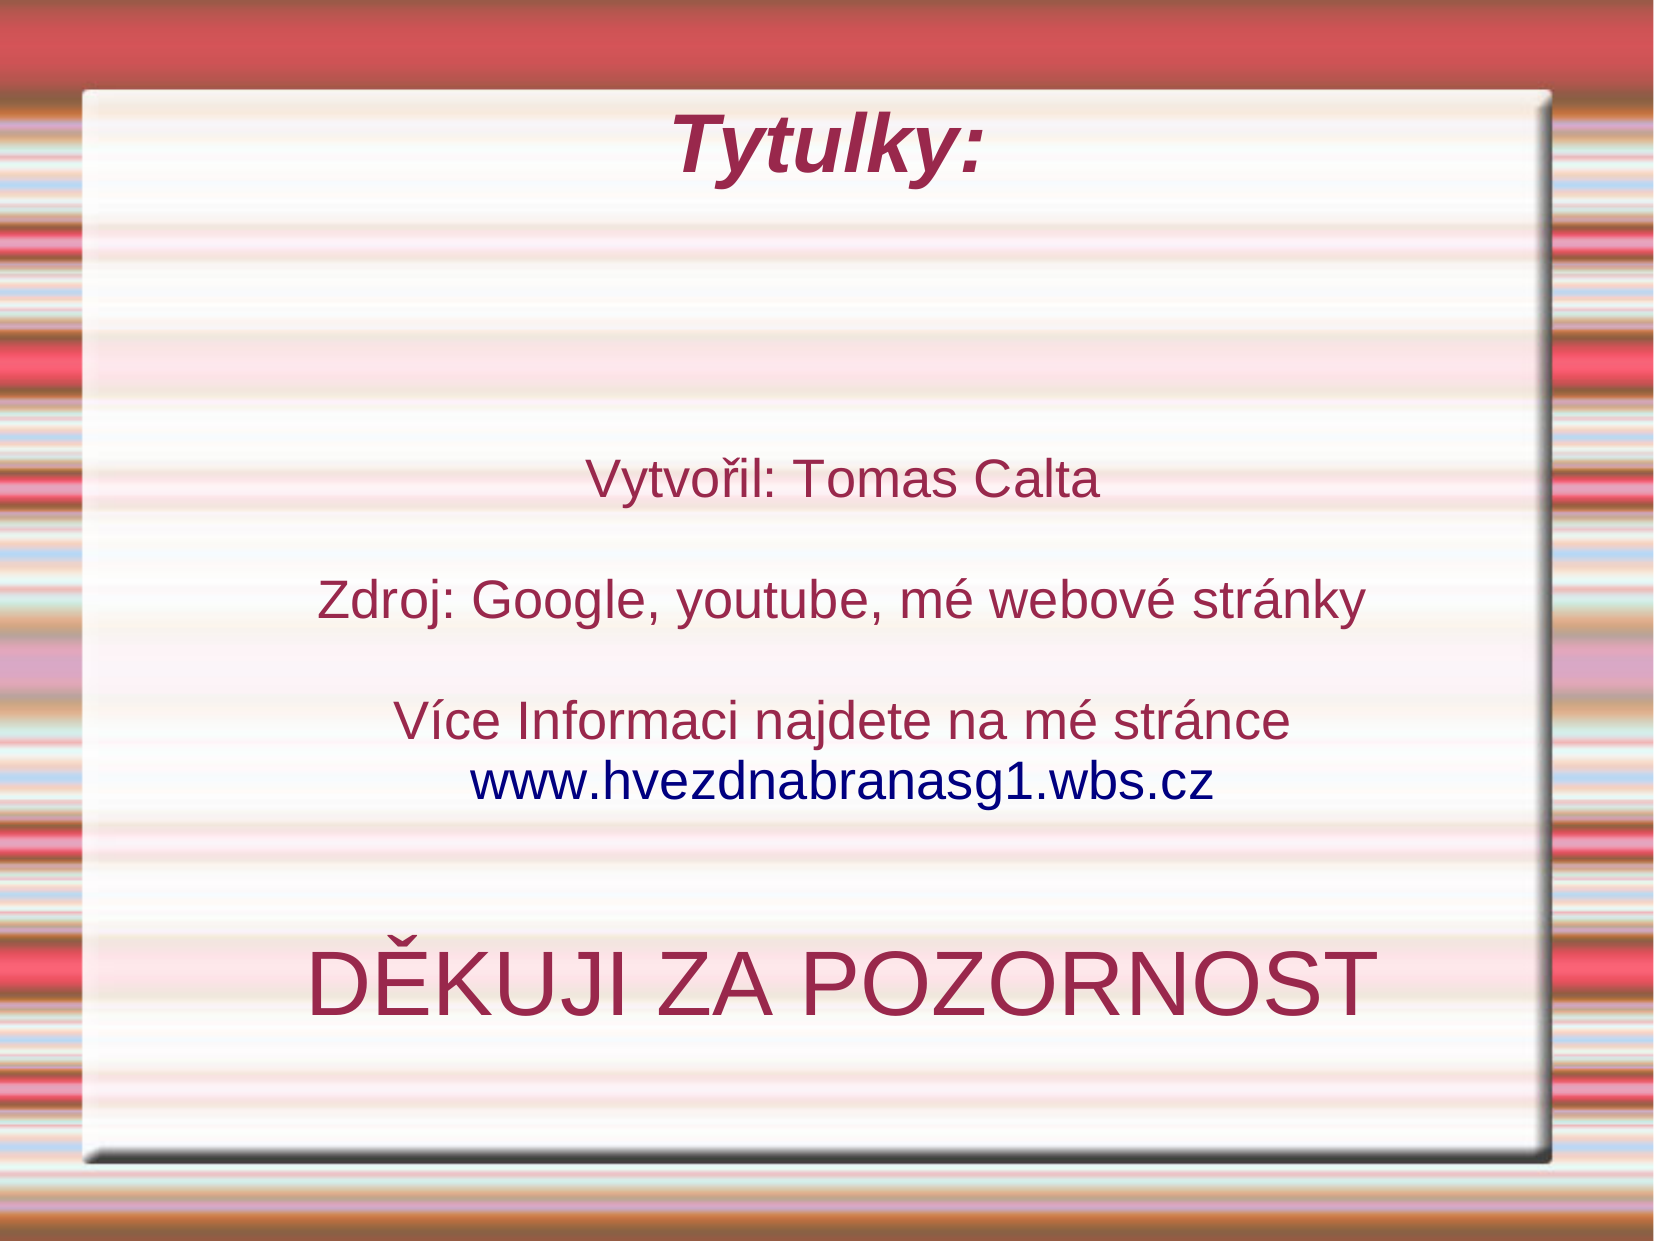

# Tytulky:
Vytvořil: Tomas Calta
Zdroj: Google, youtube, mé webové stránky
Více Informaci najdete na mé stránce
www.hvezdnabranasg1.wbs.cz
DĚKUJI ZA POZORNOST